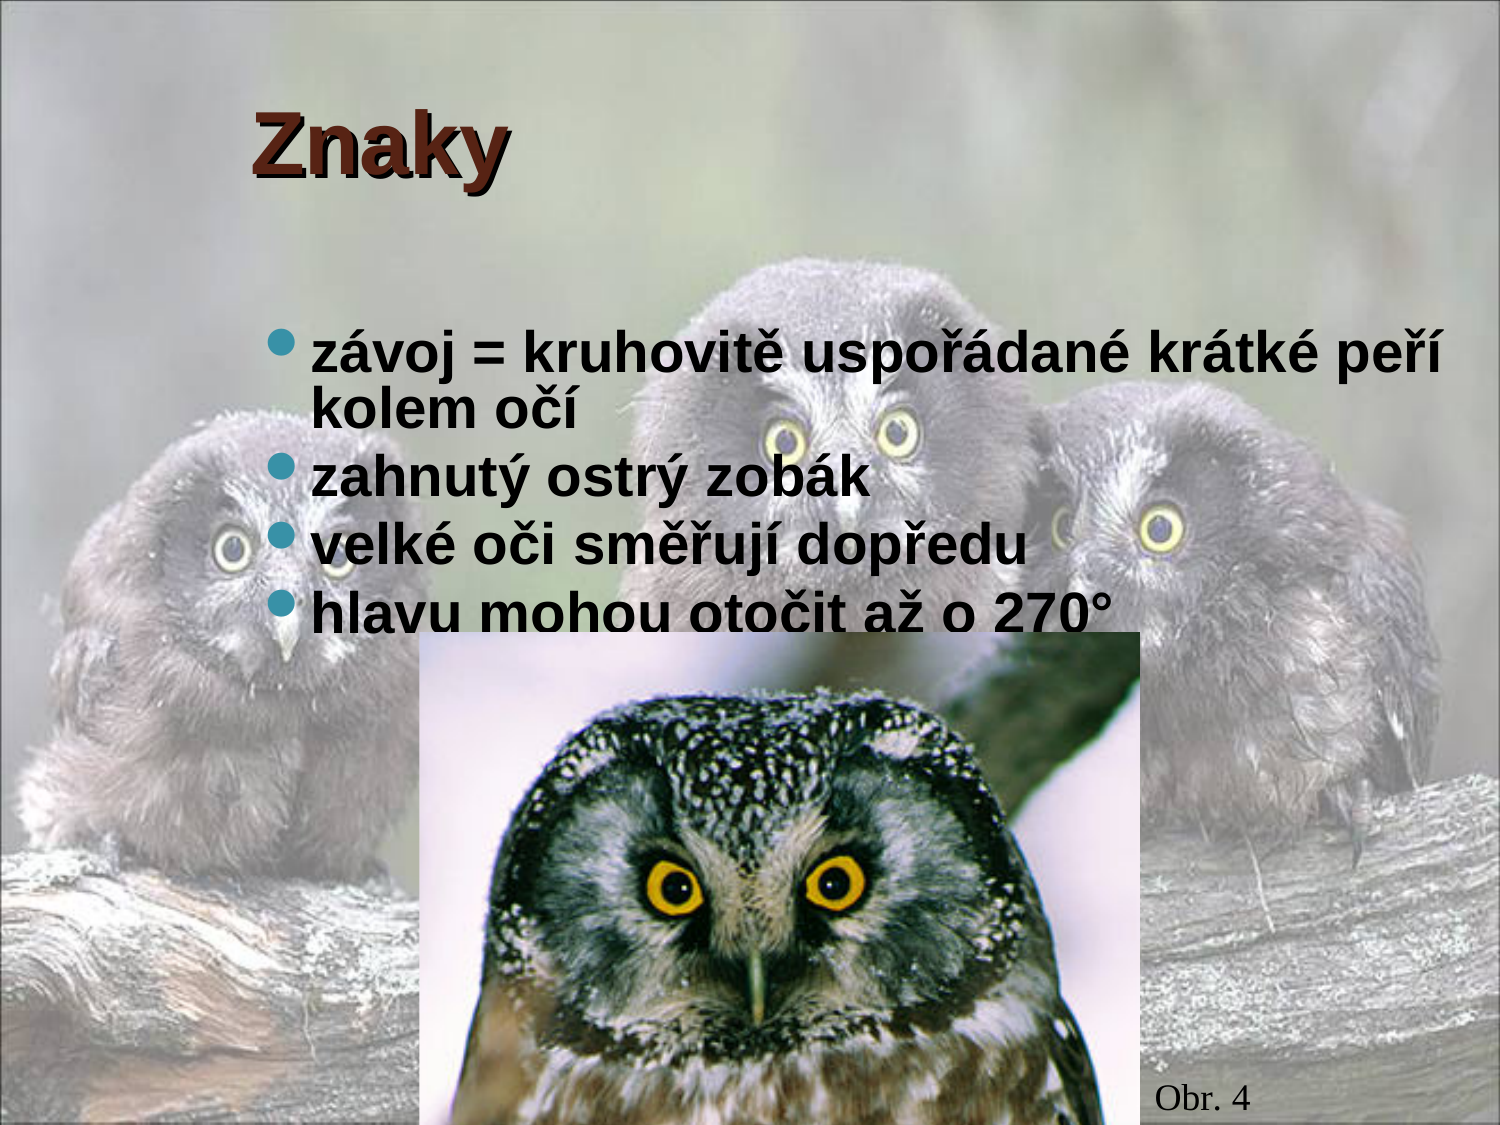

# Znaky
závoj = kruhovitě uspořádané krátké peří kolem očí
zahnutý ostrý zobák
velké oči směřují dopředu
hlavu mohou otočit až o 270°
Obr. 4